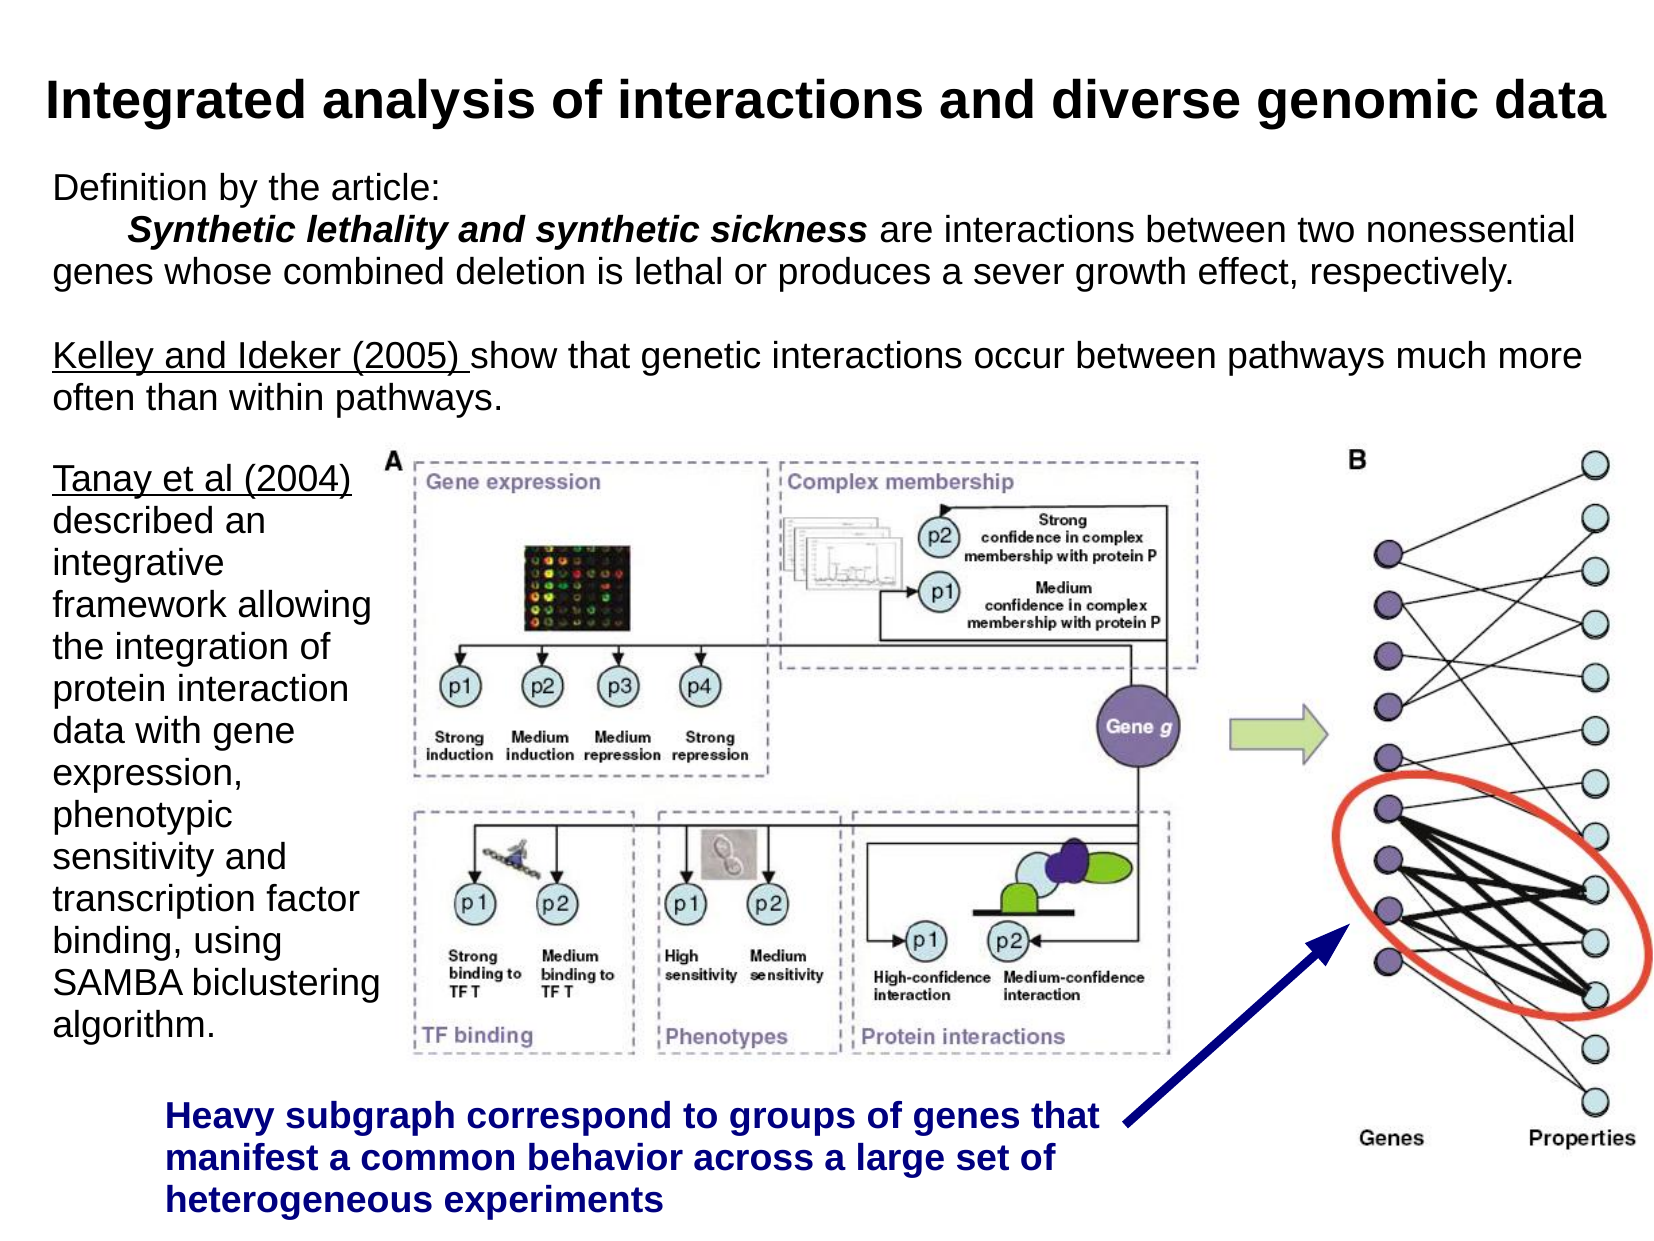

Integrated analysis of interactions and diverse genomic data
Definition by the article:
	Synthetic lethality and synthetic sickness are interactions between two nonessential genes whose combined deletion is lethal or produces a sever growth effect, respectively.
Kelley and Ideker (2005) show that genetic interactions occur between pathways much more often than within pathways.
Tanay et al (2004) described an integrative framework allowing the integration of protein interaction data with gene expression, phenotypic sensitivity and transcription factor binding, using SAMBA biclustering algorithm.
Heavy subgraph correspond to groups of genes that manifest a common behavior across a large set of heterogeneous experiments